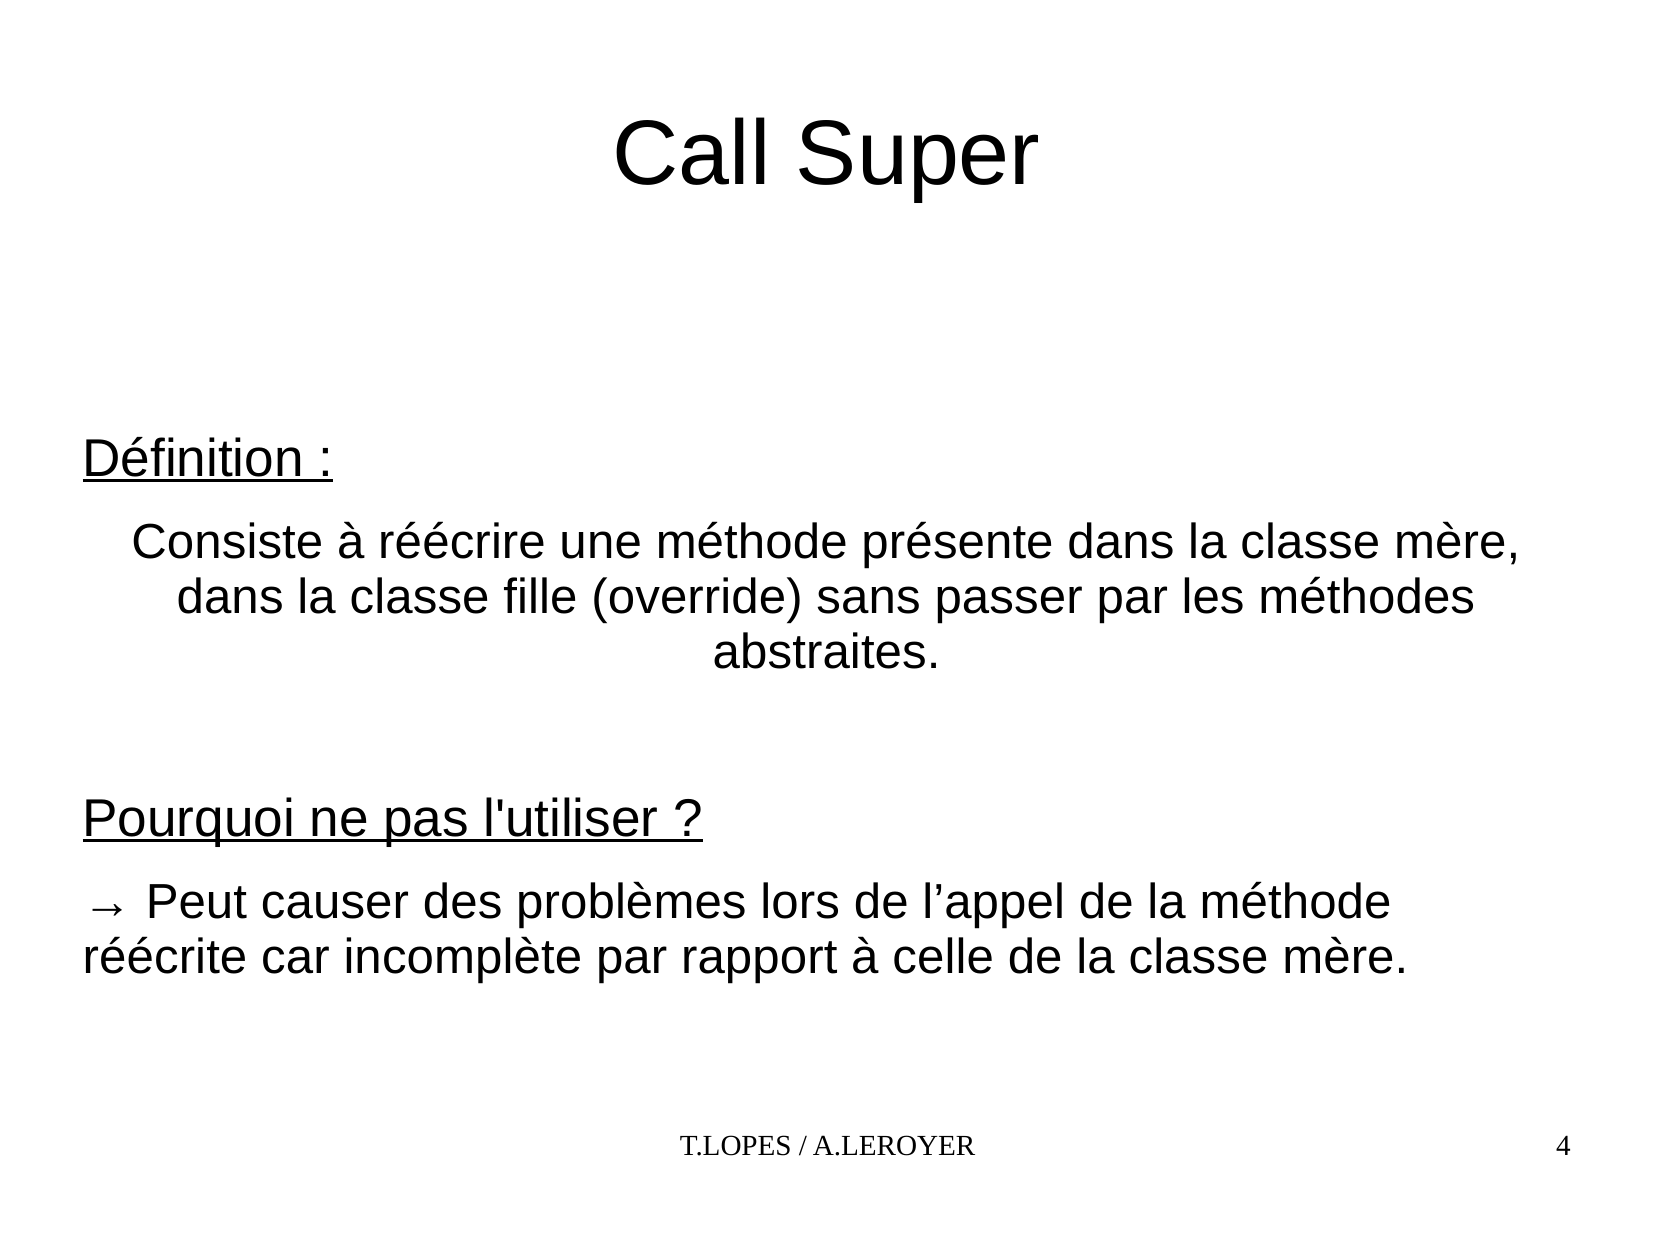

# Call Super
Définition :
Consiste à réécrire une méthode présente dans la classe mère, dans la classe fille (override) sans passer par les méthodes abstraites.
Pourquoi ne pas l'utiliser ?
→ Peut causer des problèmes lors de l’appel de la méthode réécrite car incomplète par rapport à celle de la classe mère.
T.LOPES / A.LEROYER
4